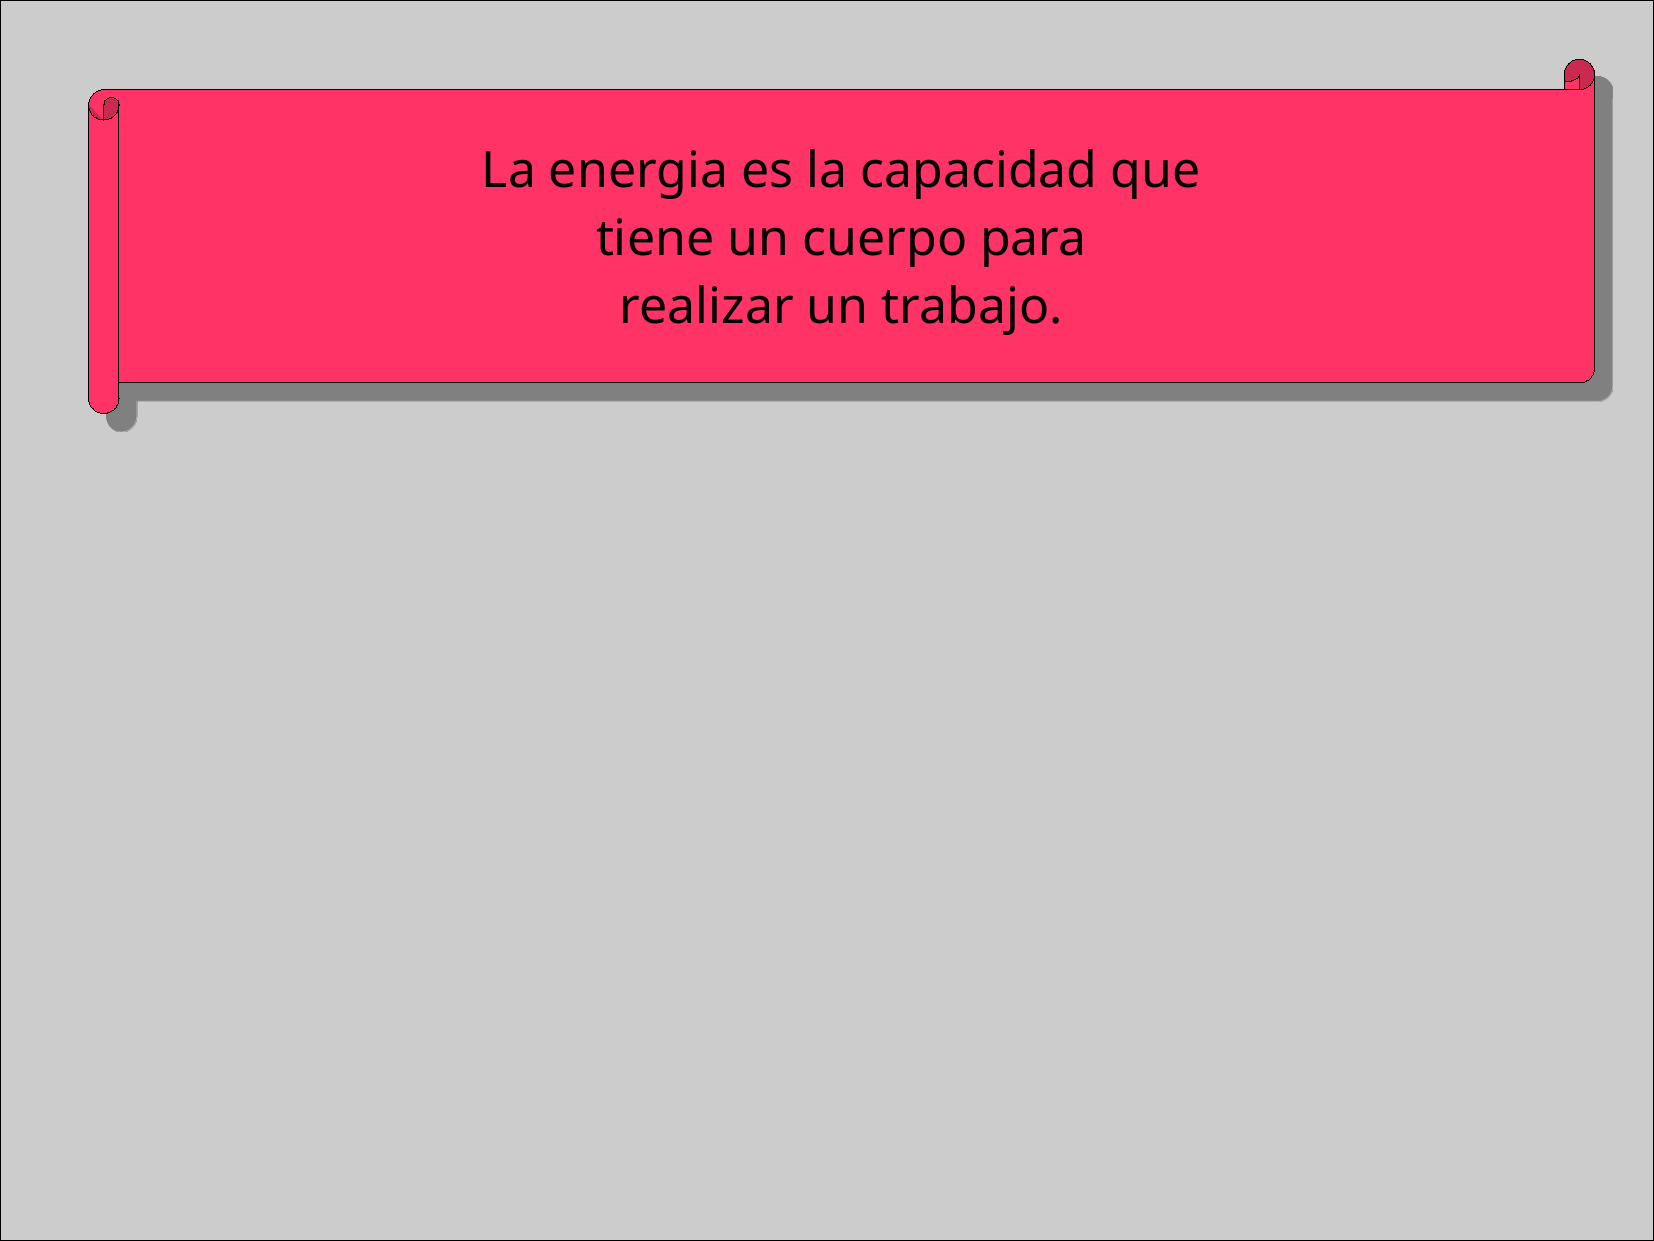

La energia es la capacidad que
 tiene un cuerpo para
realizar un trabajo.